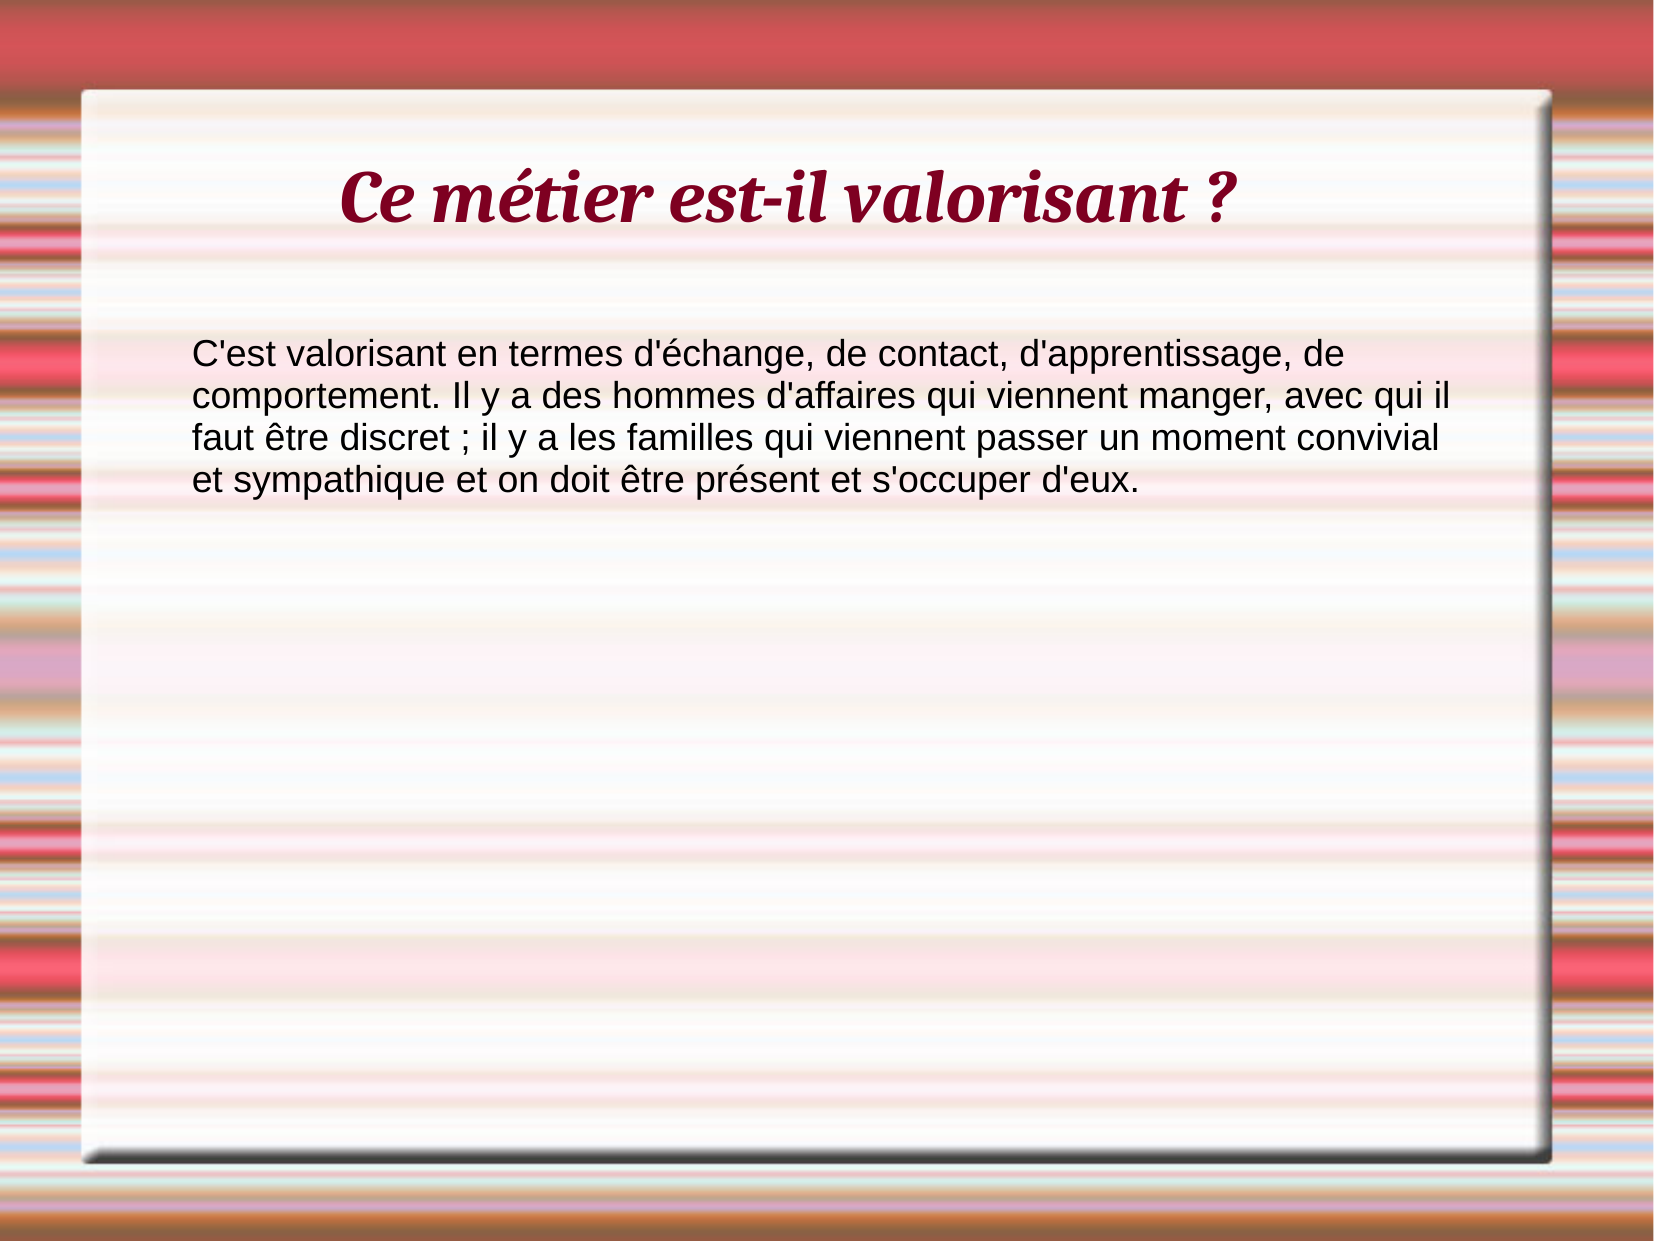

#
Ce métier est-il valorisant ?
C'est valorisant en termes d'échange, de contact, d'apprentissage, de comportement. Il y a des hommes d'affaires qui viennent manger, avec qui il faut être discret ; il y a les familles qui viennent passer un moment convivial et sympathique et on doit être présent et s'occuper d'eux.